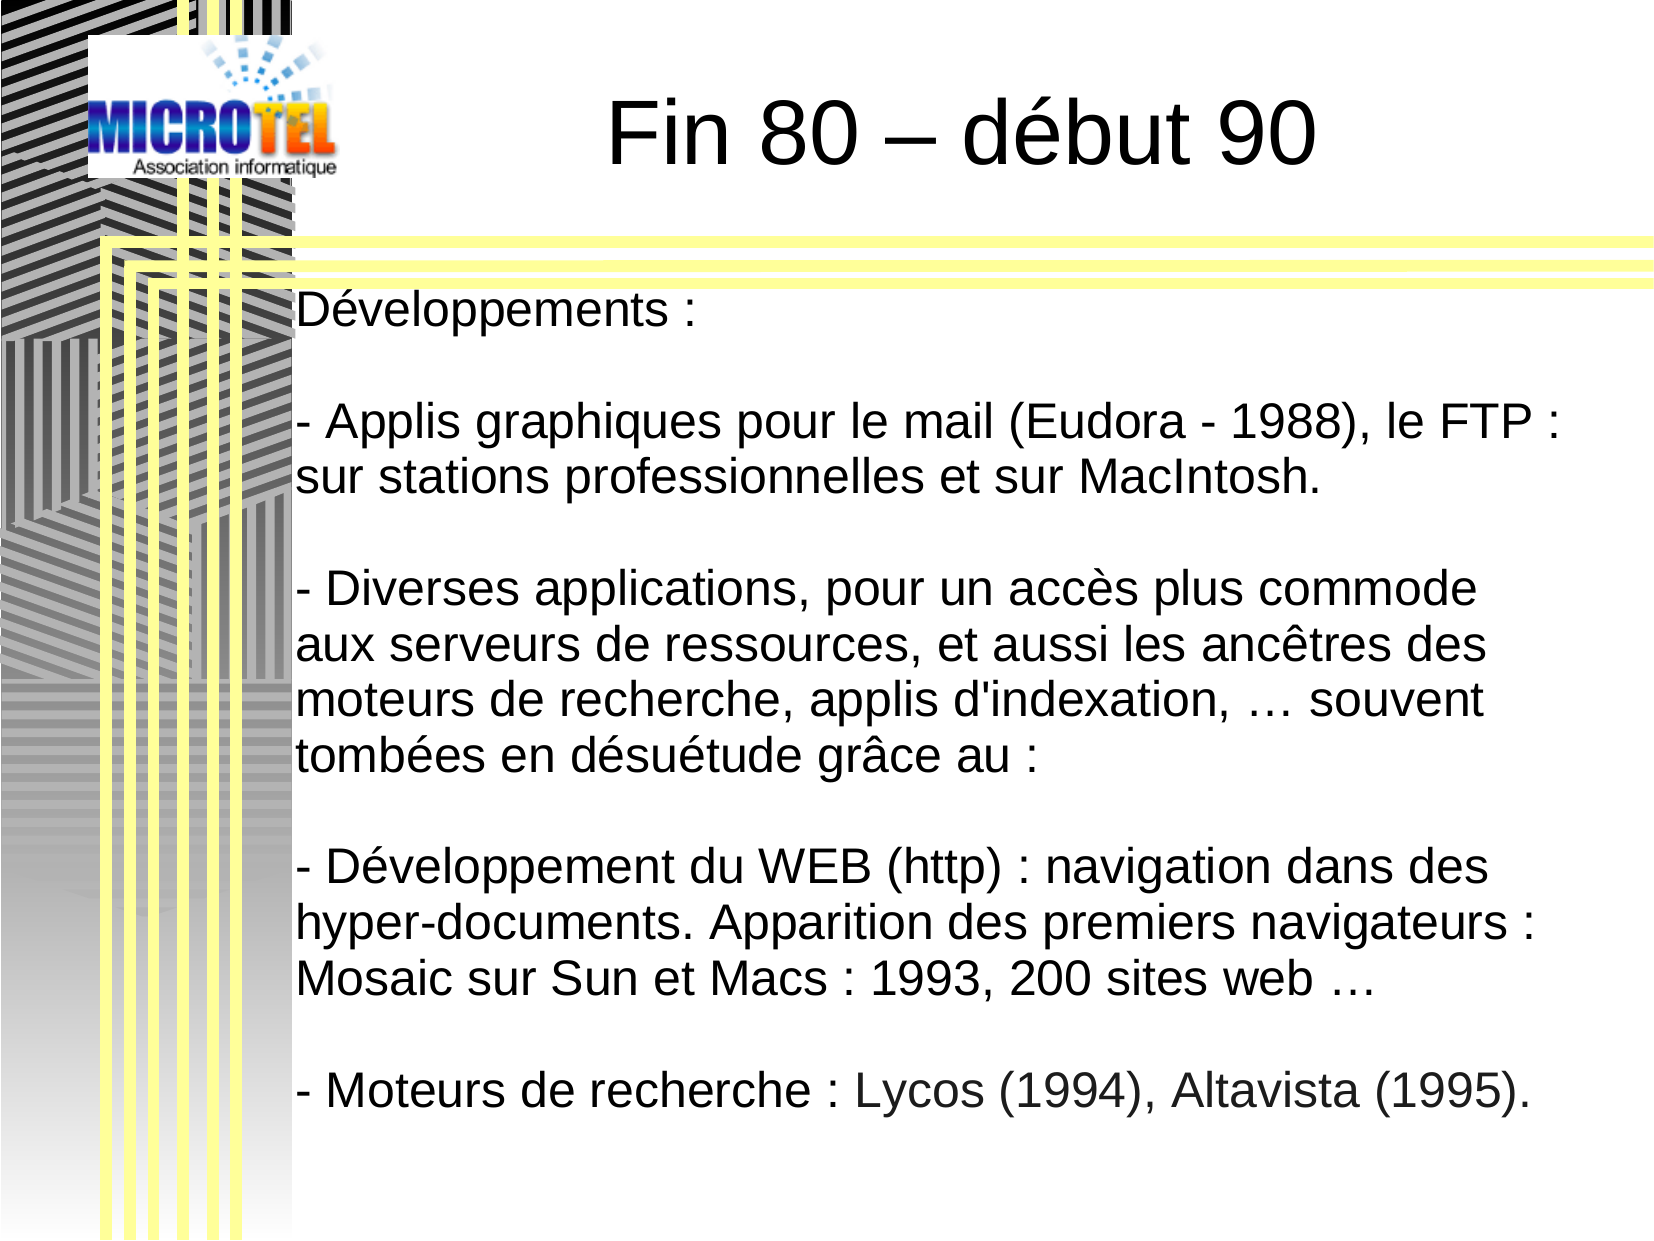

# Fin 80 – début 90
Développements :
- Applis graphiques pour le mail (Eudora - 1988), le FTP : sur stations professionnelles et sur MacIntosh.
- Diverses applications, pour un accès plus commode aux serveurs de ressources, et aussi les ancêtres des moteurs de recherche, applis d'indexation, … souvent tombées en désuétude grâce au :
- Développement du WEB (http) : navigation dans des hyper-documents. Apparition des premiers navigateurs : Mosaic sur Sun et Macs : 1993, 200 sites web …
- Moteurs de recherche : Lycos (1994), Altavista (1995).